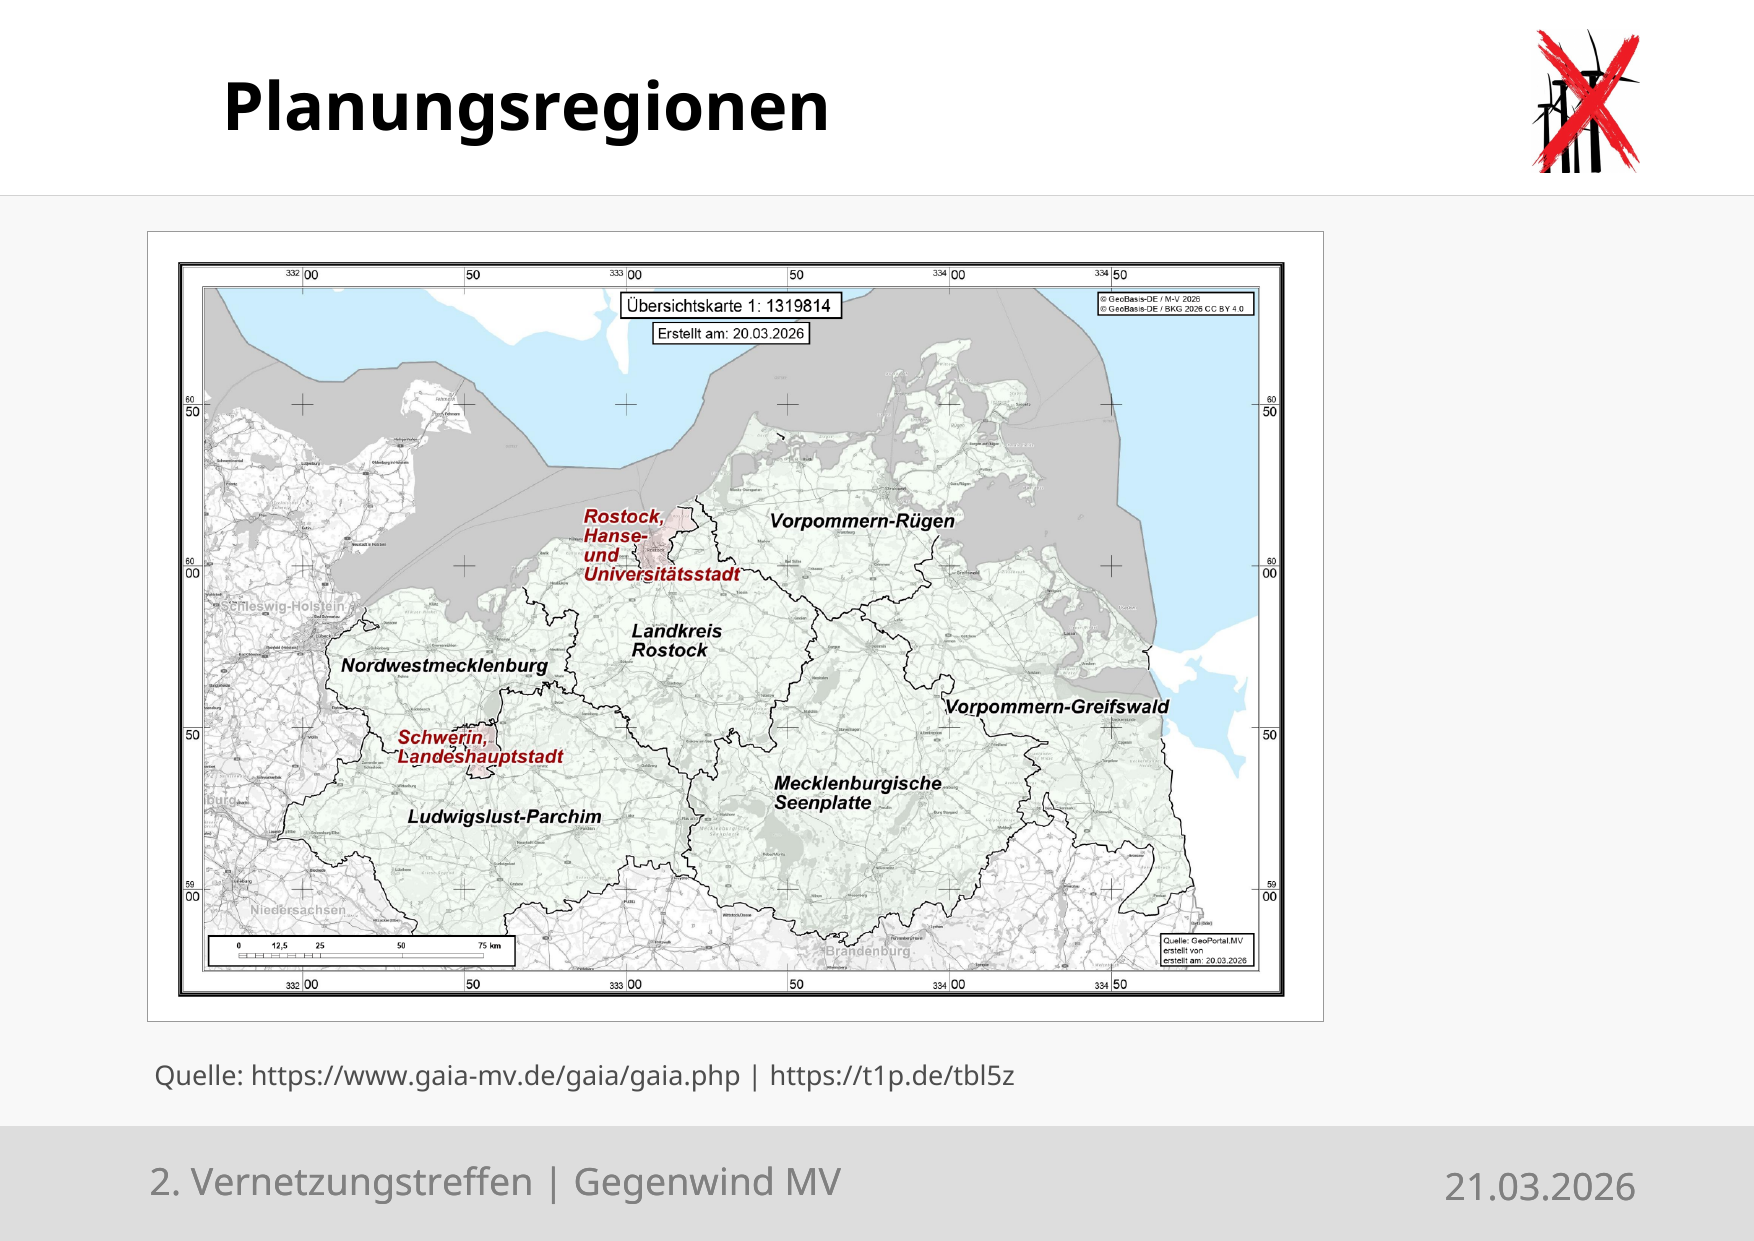

Planungsregionen
Quelle: https://www.gaia-mv.de/gaia/gaia.php | https://t1p.de/tbl5z
# 2. Vernetzungstreffen | Gegenwind MV
2. Vernetzungstreffen | Gegenwind MV
21.03.2026
21.03.2026